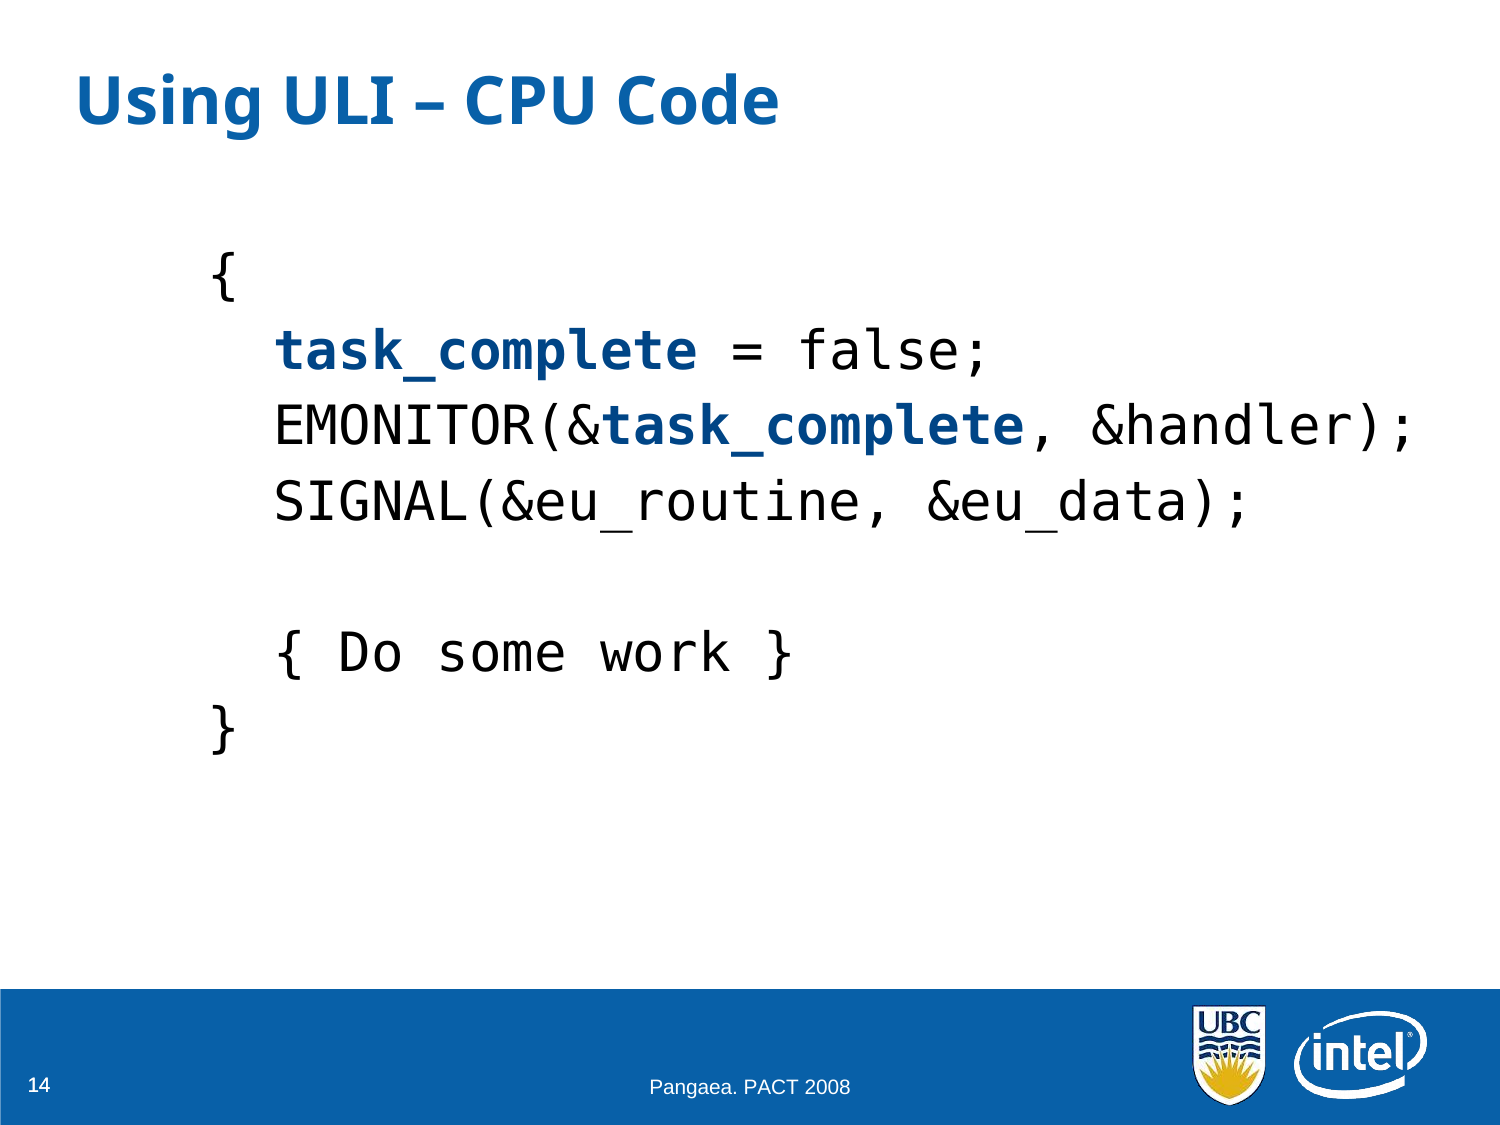

# Using ULI – CPU Code
{
 task_complete = false;
 EMONITOR(&task_complete, &handler);
 SIGNAL(&eu_routine, &eu_data);
 { Do some work }
}